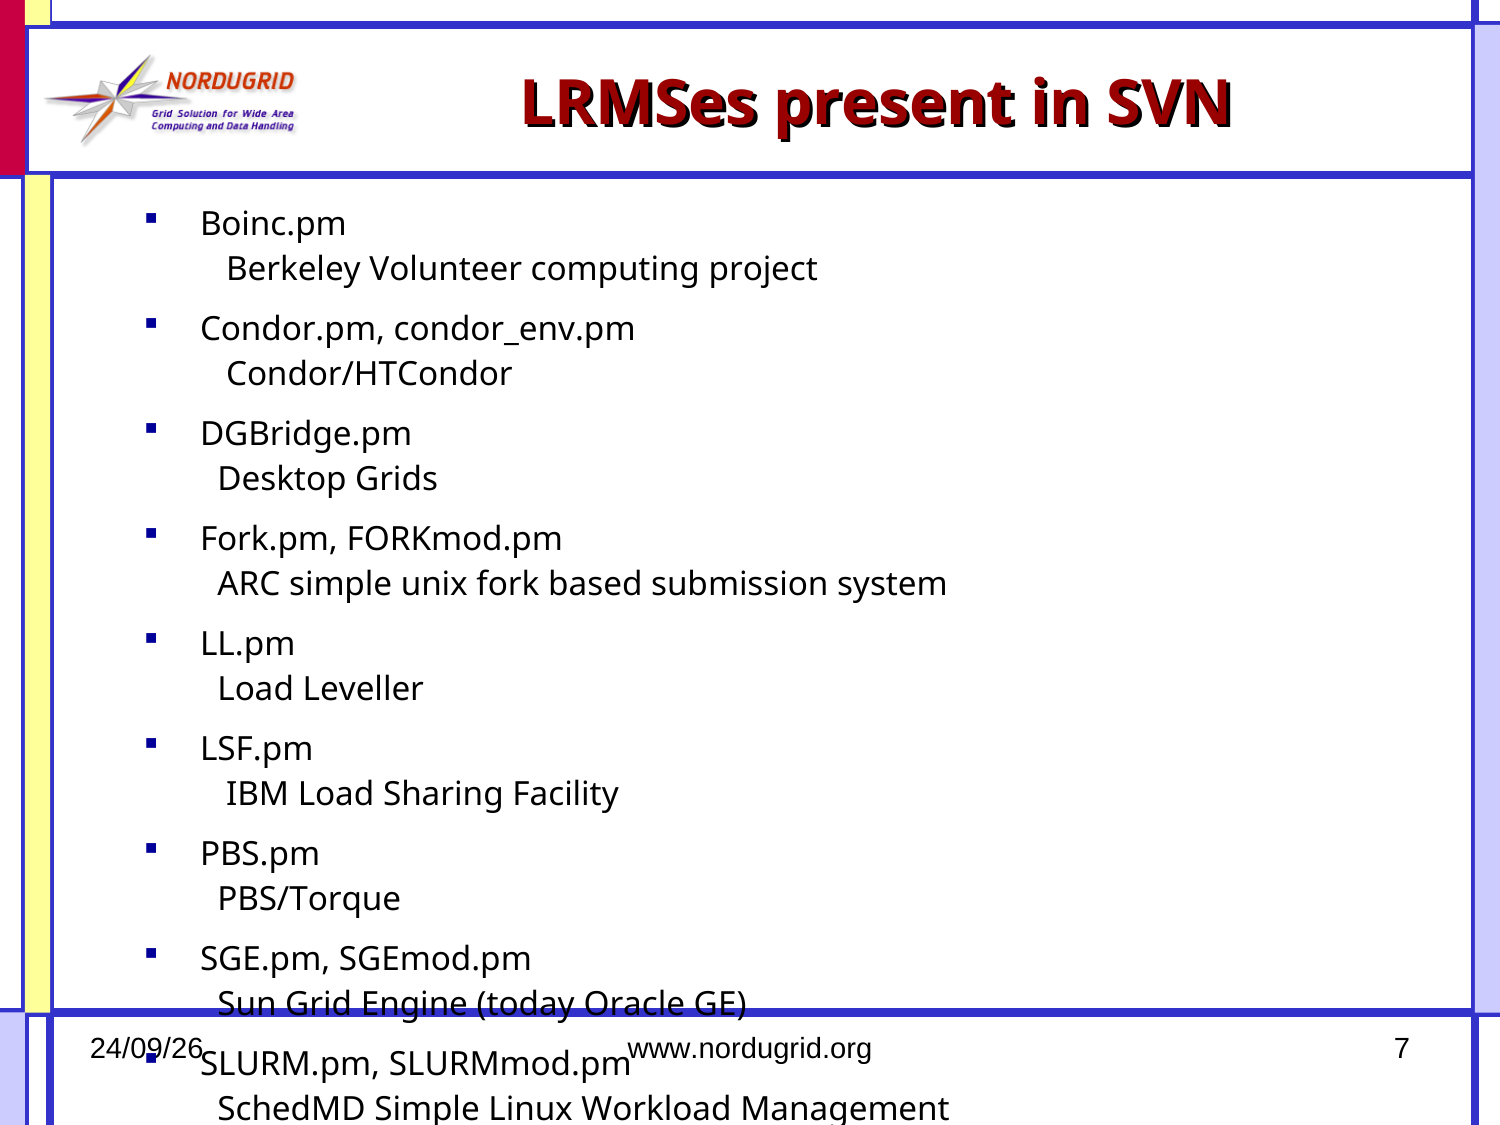

# LRMSes present in SVN
Boinc.pm
 Berkeley Volunteer computing project
Condor.pm, condor_env.pm
 Condor/HTCondor
DGBridge.pm
 Desktop Grids
Fork.pm, FORKmod.pm
 ARC simple unix fork based submission system
LL.pm
 Load Leveller
LSF.pm
 IBM Load Sharing Facility
PBS.pm
 PBS/Torque
SGE.pm, SGEmod.pm
 Sun Grid Engine (today Oracle GE)
SLURM.pm, SLURMmod.pm
 SchedMD Simple Linux Workload Management
www.nordugrid.org
7